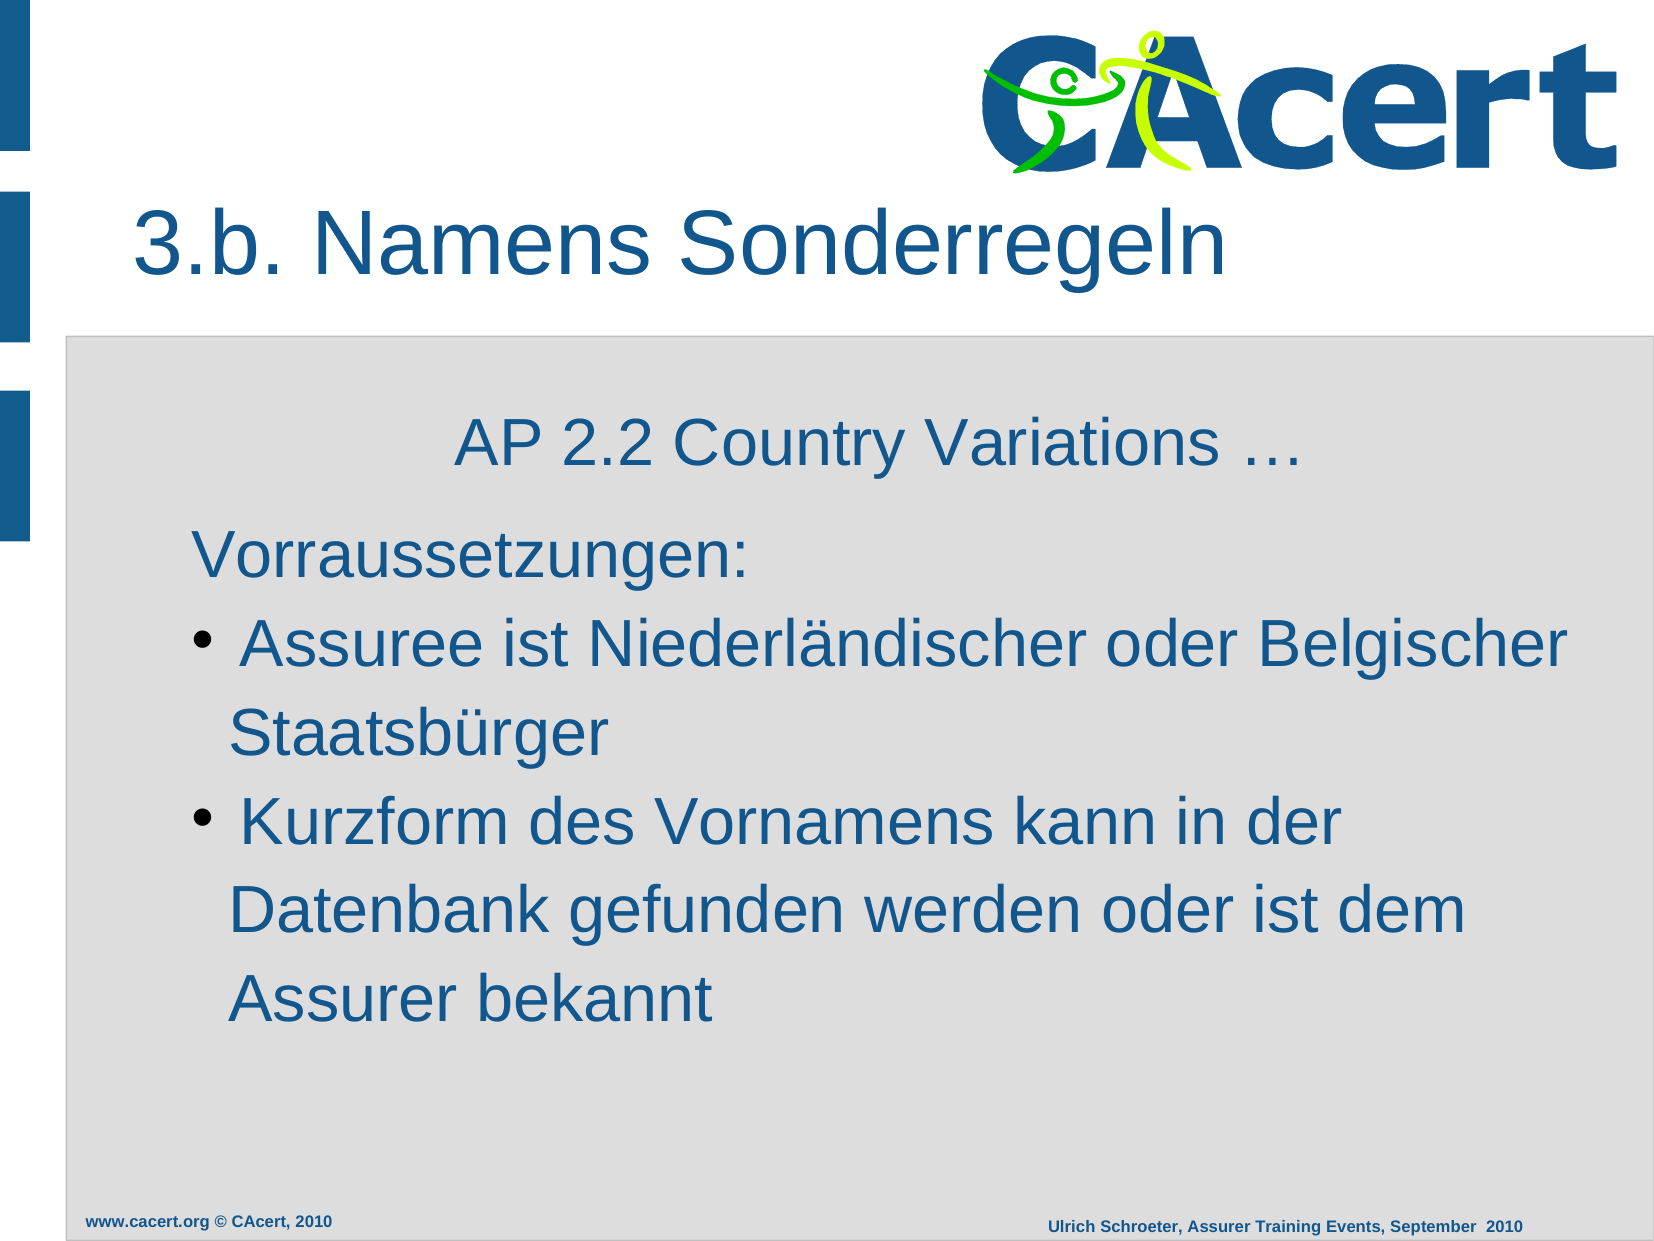

3.b. Namens Sonderregeln
AP 2.2 Country Variations …
Vorraussetzungen:
 Assuree ist Niederländischer oder Belgischer
 Staatsbürger
 Kurzform des Vornamens kann in der
 Datenbank gefunden werden oder ist dem
 Assurer bekannt